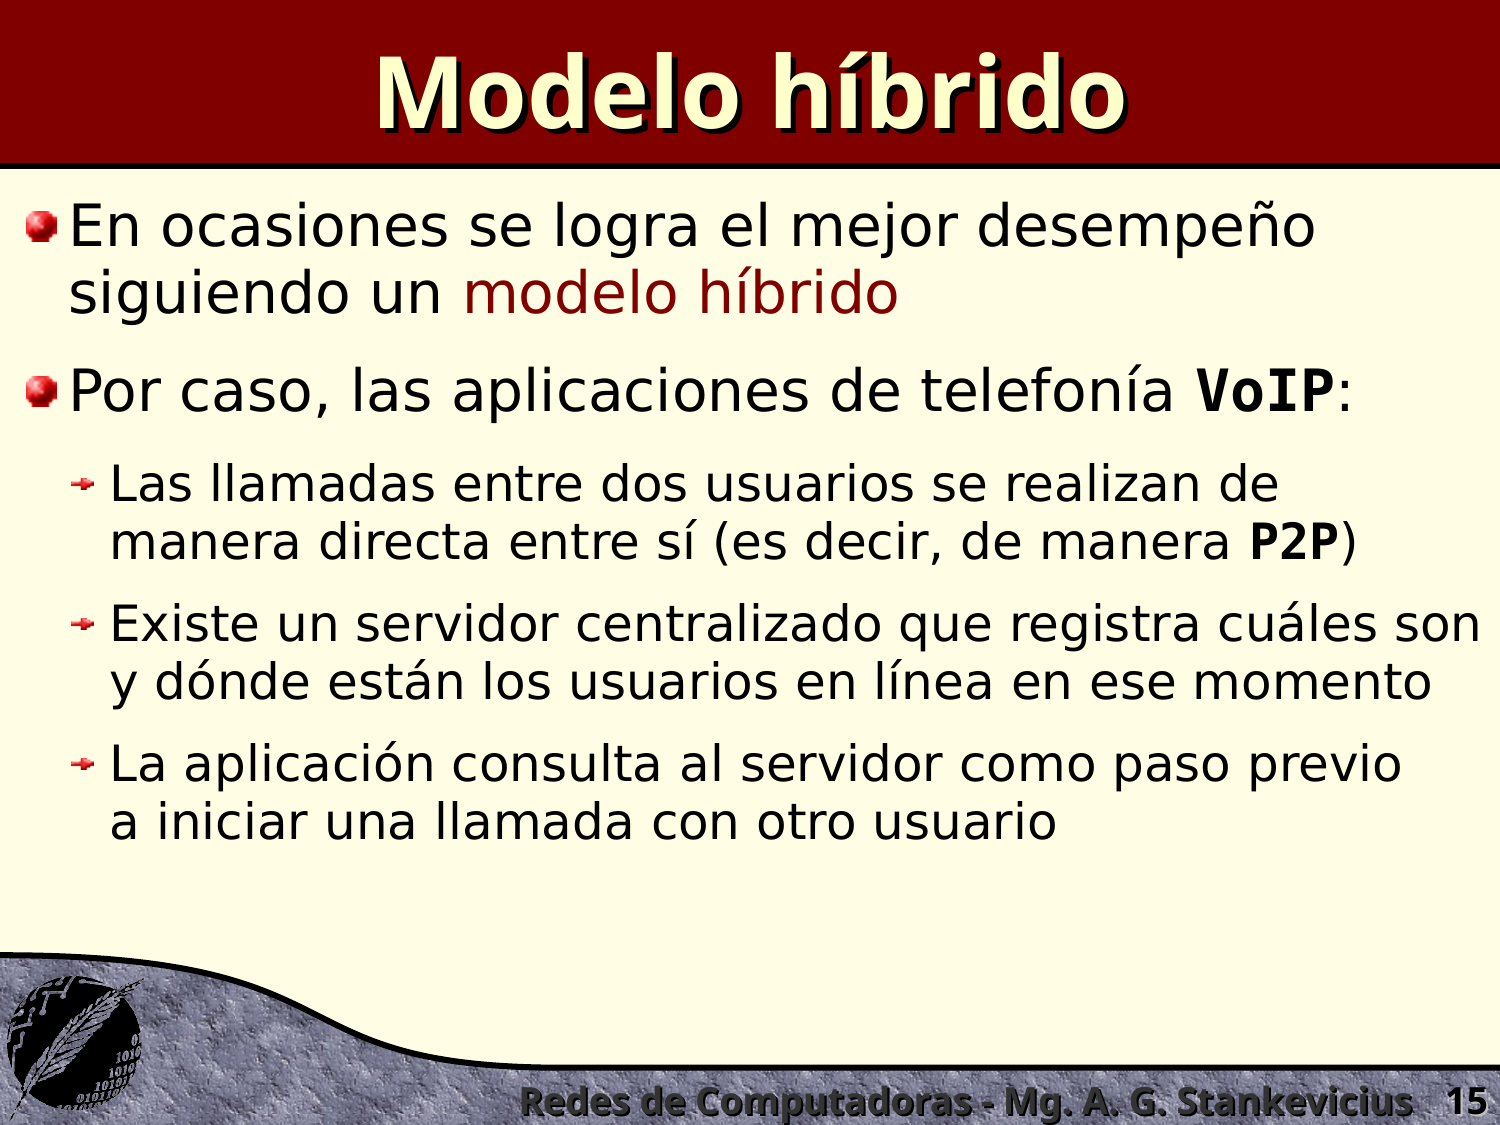

# Modelo híbrido
En ocasiones se logra el mejor desempeño siguiendo un modelo híbrido
Por caso, las aplicaciones de telefonía VoIP:
Las llamadas entre dos usuarios se realizan de manera directa entre sí (es decir, de manera P2P)
Existe un servidor centralizado que registra cuáles son y dónde están los usuarios en línea en ese momento
La aplicación consulta al servidor como paso previo
a iniciar una llamada con otro usuario
15